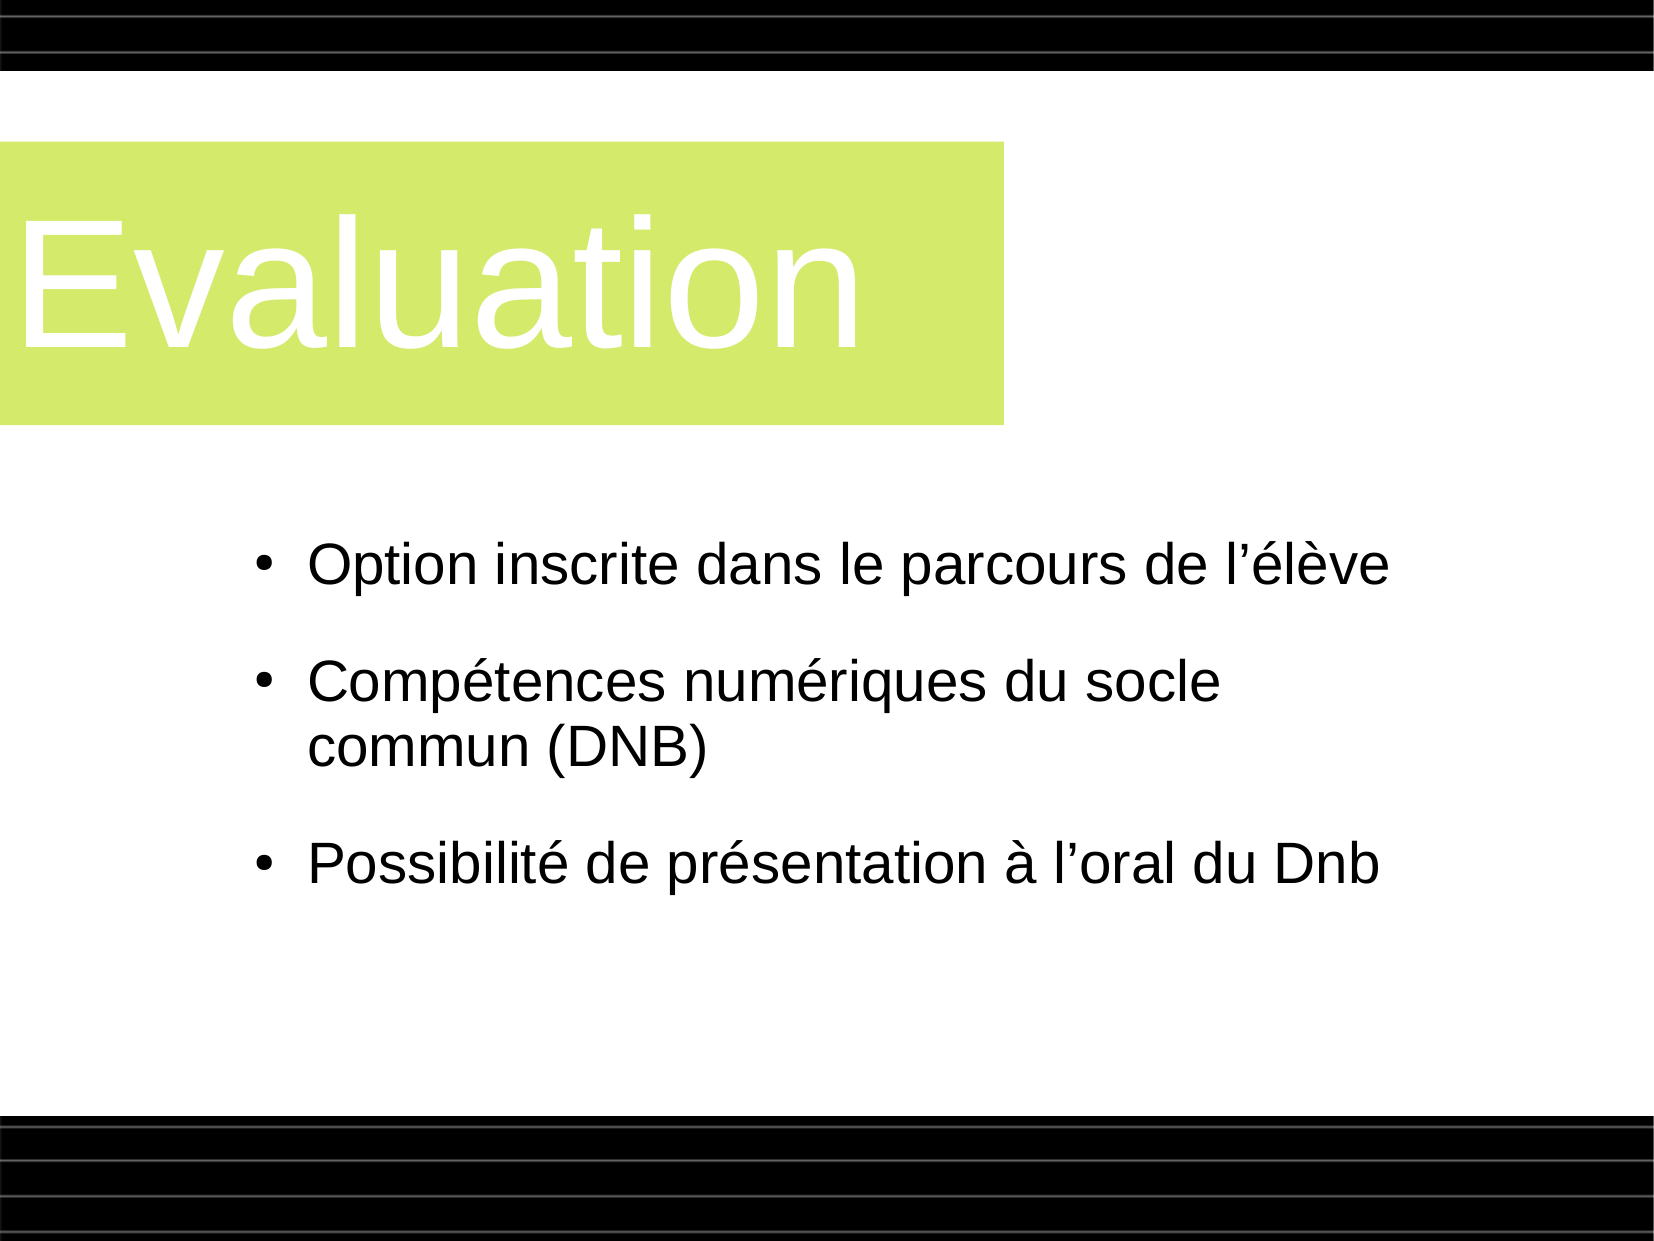

# Evaluation
Option inscrite dans le parcours de l’élève
Compétences numériques du socle commun (DNB)
Possibilité de présentation à l’oral du Dnb